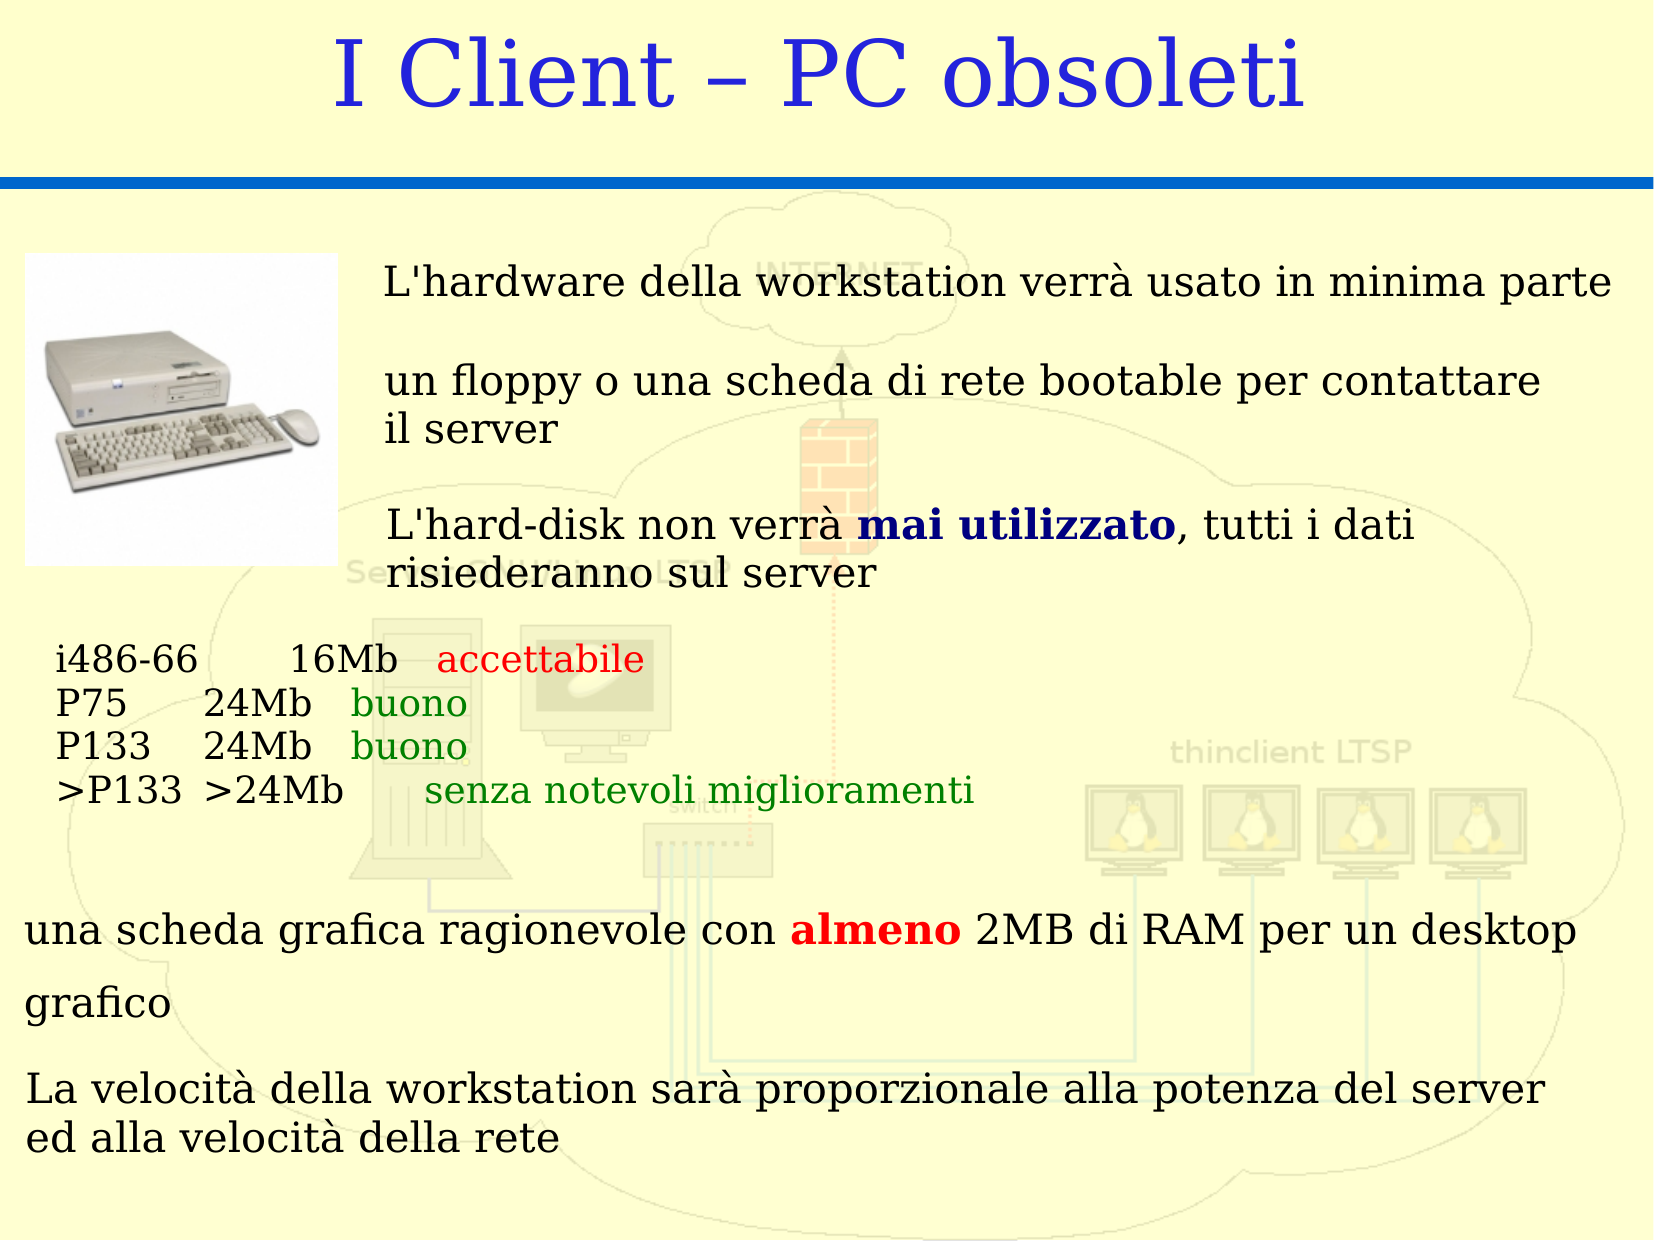

# I Client – PC obsoleti
L'hardware della workstation verrà usato in minima parte
un floppy o una scheda di rete bootable per contattare il server
L'hard-disk non verrà mai utilizzato, tutti i dati risiederanno sul server
i486-66 	 16Mb 	 accettabile
P75 	24Mb 	buono
P133 	24Mb 	buono
>P133 	>24Mb 	senza notevoli miglioramenti
una scheda grafica ragionevole con almeno 2MB di RAM per un desktop grafico
La velocità della workstation sarà proporzionale alla potenza del server ed alla velocità della rete